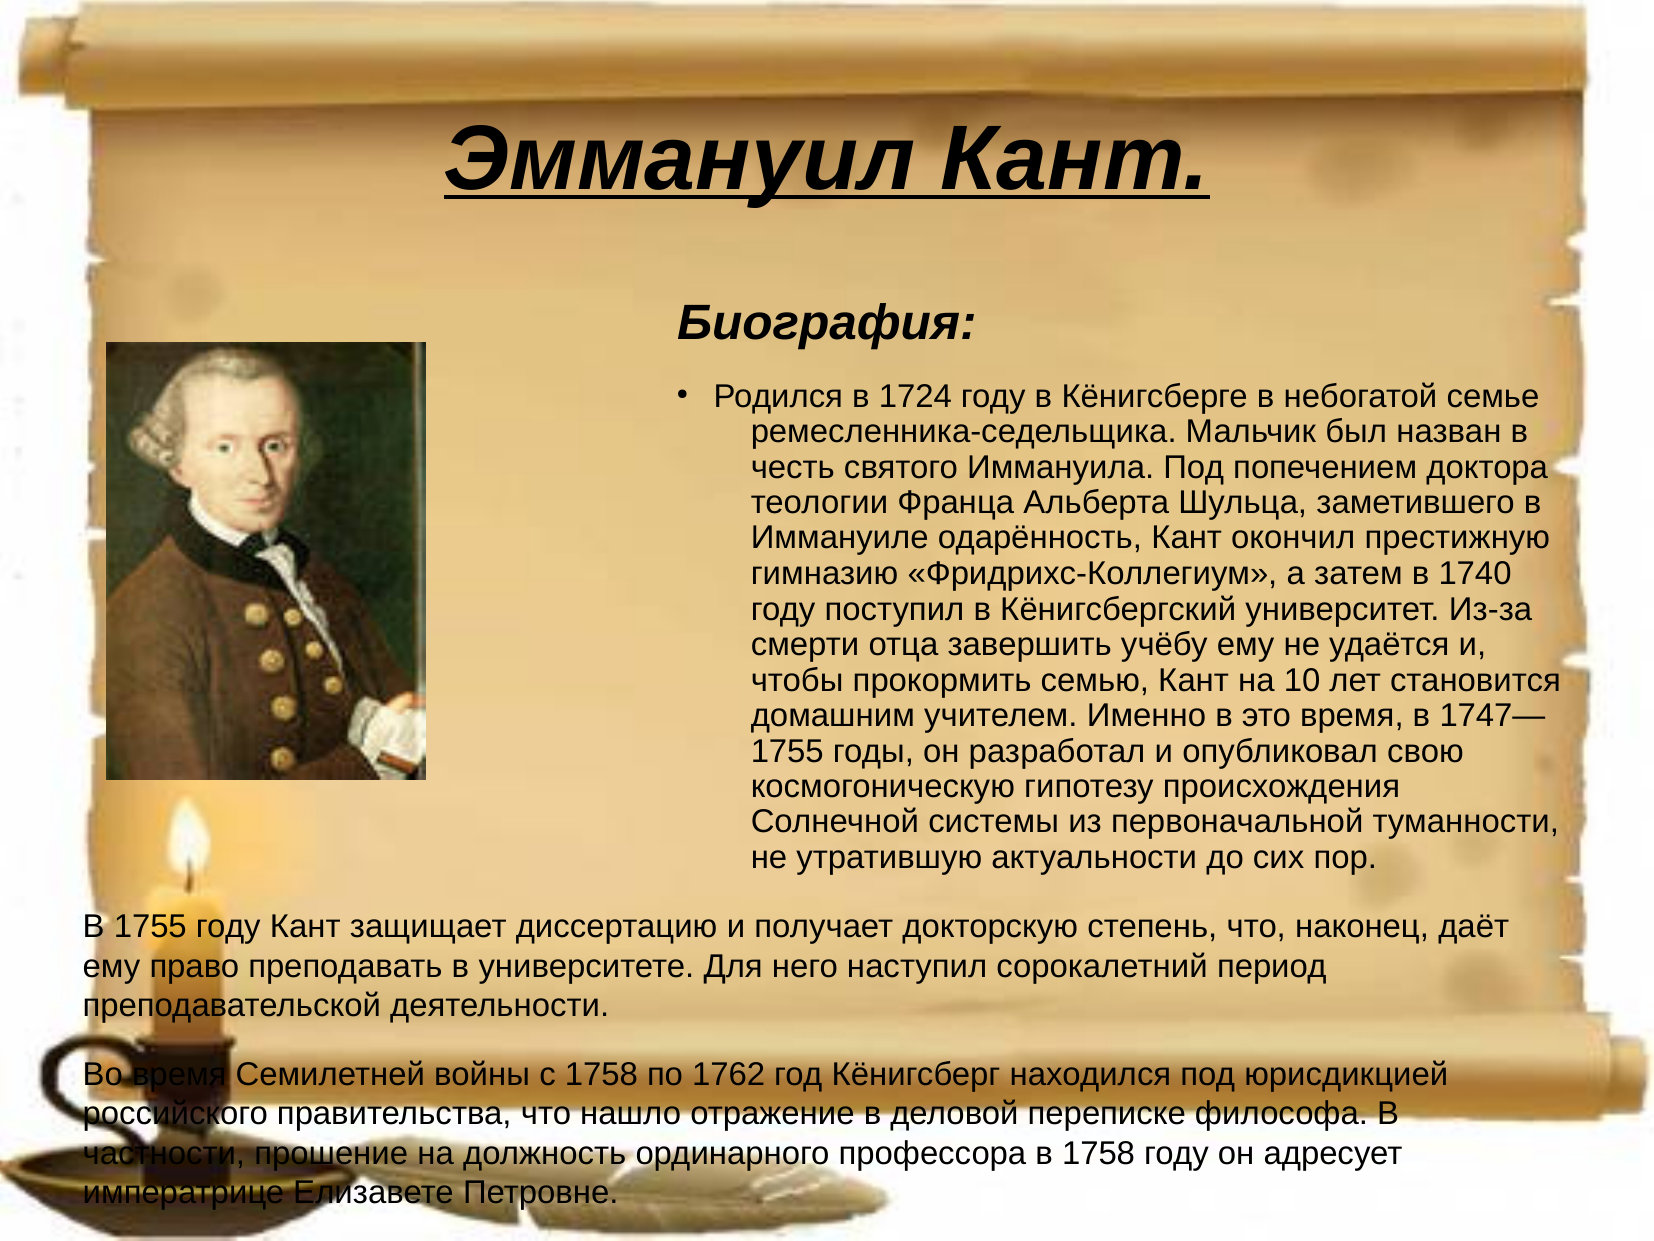

# Эммануил Кант.
Биография:
Родился в 1724 году в Кёнигсберге в небогатой семье ремесленника-седельщика. Мальчик был назван в честь святого Иммануила. Под попечением доктора теологии Франца Альберта Шульца, заметившего в Иммануиле одарённость, Кант окончил престижную гимназию «Фридрихс-Коллегиум», а затем в 1740 году поступил в Кёнигсбергский университет. Из-за смерти отца завершить учёбу ему не удаётся и, чтобы прокормить семью, Кант на 10 лет становится домашним учителем. Именно в это время, в 1747—1755 годы, он разработал и опубликовал свою космогоническую гипотезу происхождения Солнечной системы из первоначальной туманности, не утратившую актуальности до сих пор.
В 1755 году Кант защищает диссертацию и получает докторскую степень, что, наконец, даёт ему право преподавать в университете. Для него наступил сорокалетний период преподавательской деятельности.
Во время Семилетней войны с 1758 по 1762 год Кёнигсберг находился под юрисдикцией российского правительства, что нашло отражение в деловой переписке философа. В частности, прошение на должность ординарного профессора в 1758 году он адресует императрице Елизавете Петровне.